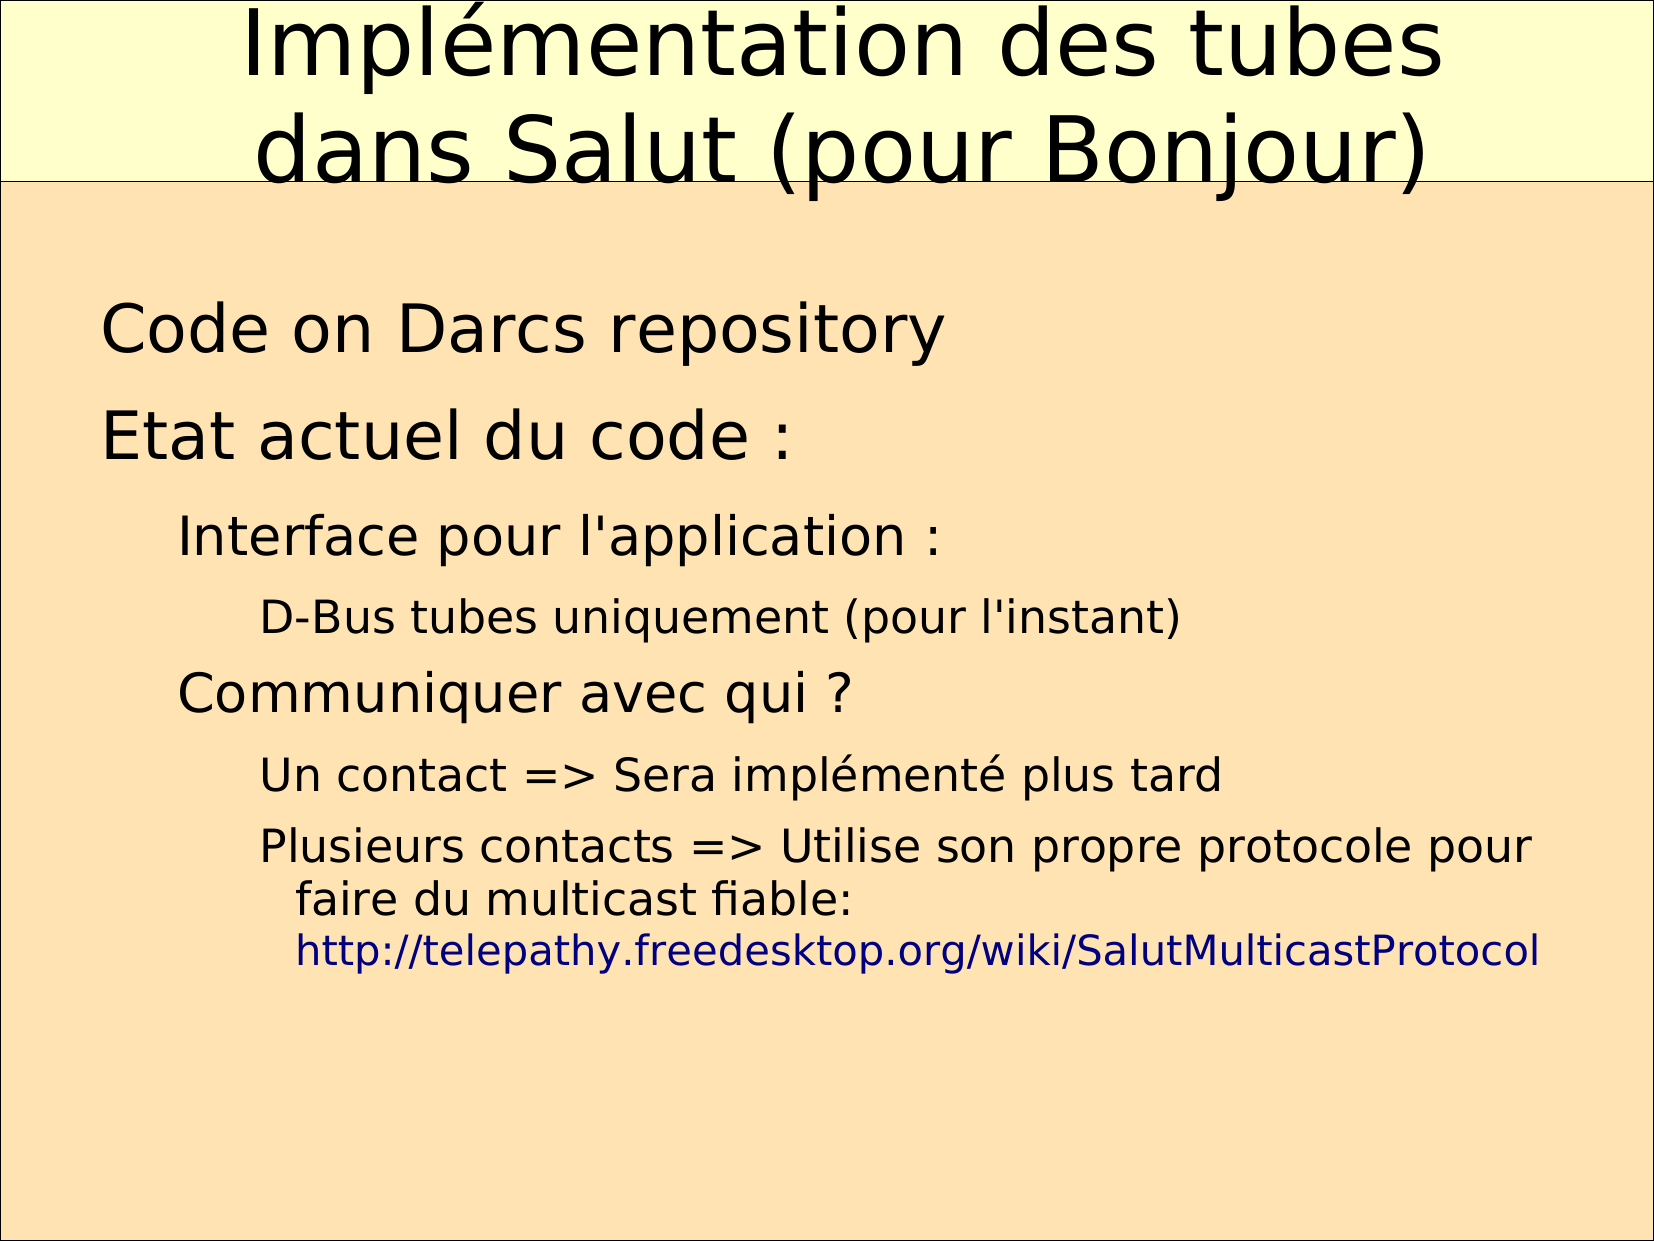

# Implémentation des tubes dans Salut (pour Bonjour)
Code on Darcs repository
Etat actuel du code :
Interface pour l'application :
D-Bus tubes uniquement (pour l'instant)
Communiquer avec qui ?
Un contact => Sera implémenté plus tard
Plusieurs contacts => Utilise son propre protocole pour faire du multicast fiable:
http://telepathy.freedesktop.org/wiki/SalutMulticastProtocol